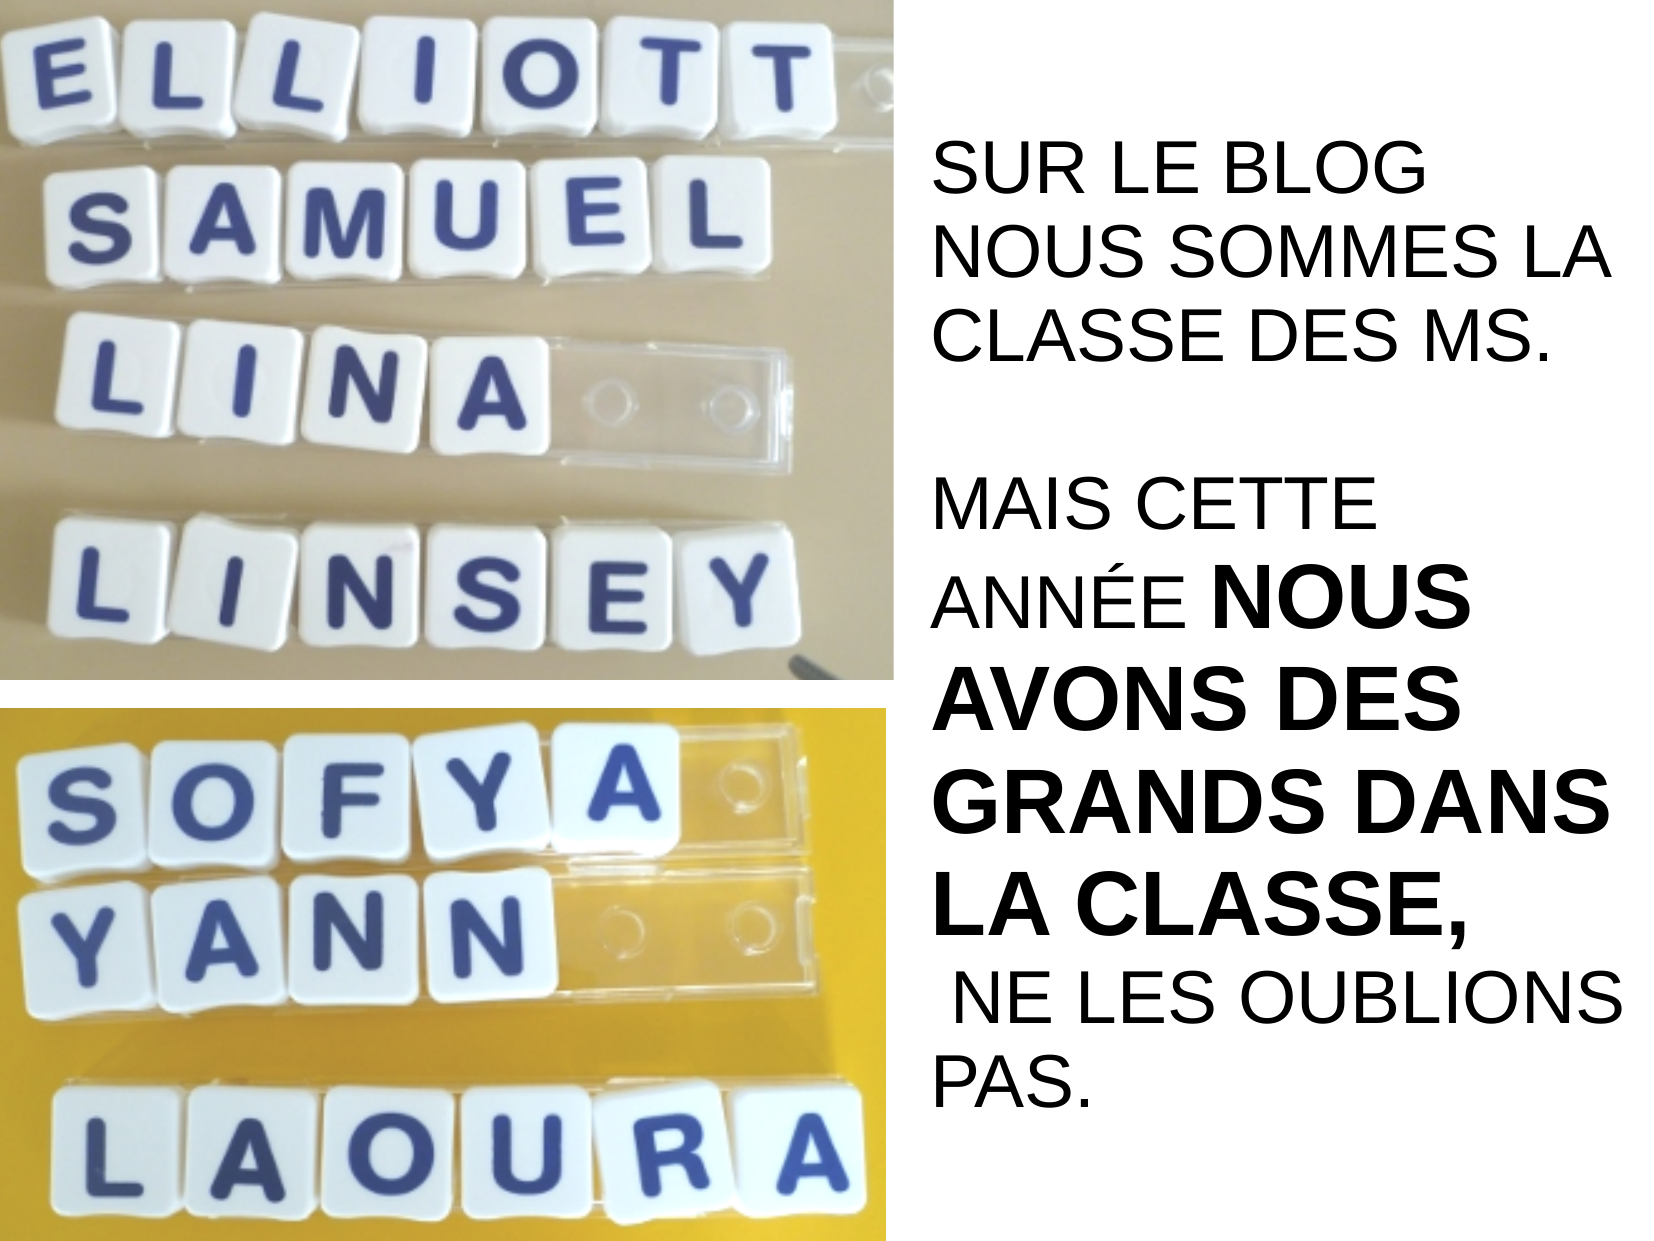

SUR LE BLOG NOUS SOMMES LA CLASSE DES MS.
MAIS CETTE ANNÉE NOUS AVONS DES GRANDS DANS LA CLASSE,
 NE LES OUBLIONS PAS.